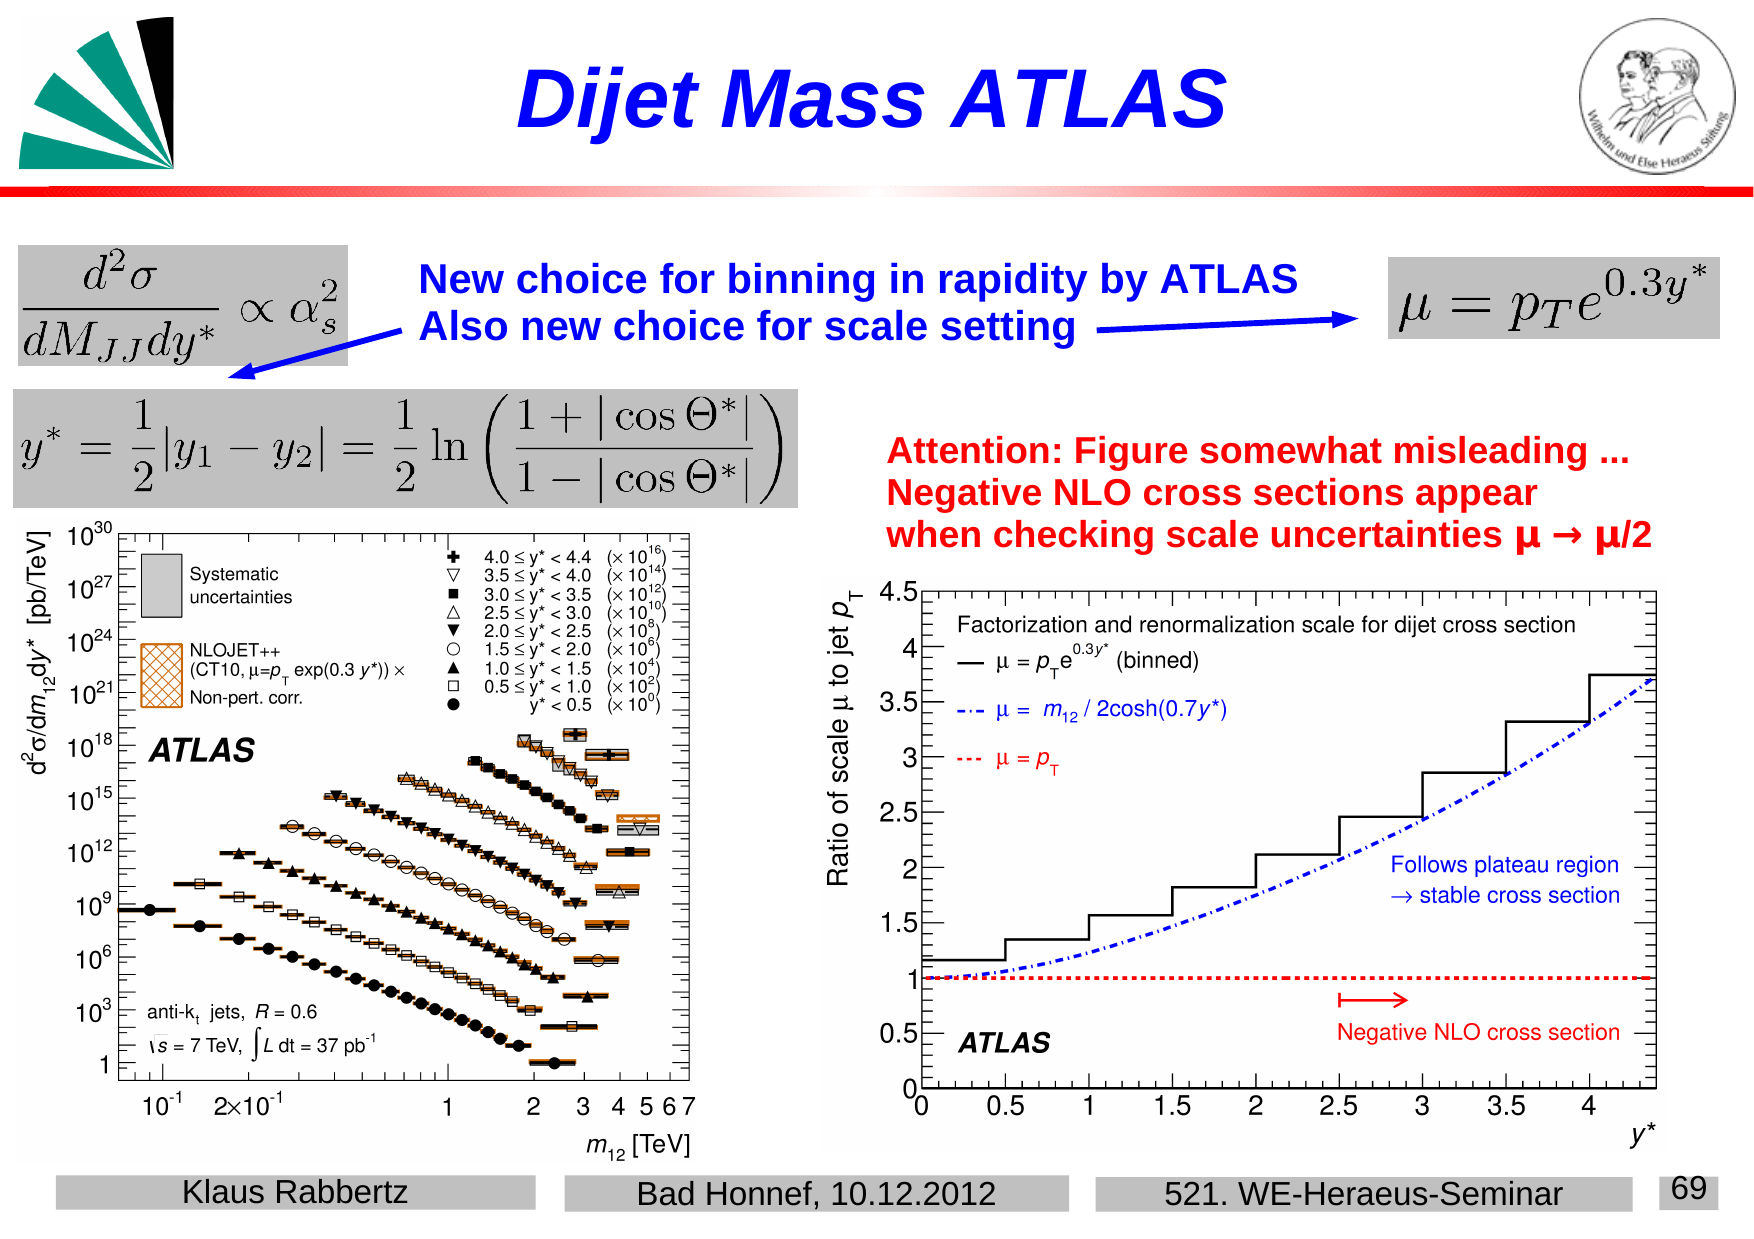

# Dijet Mass ATLAS
New choice for binning in rapidity by ATLAS
Also new choice for scale setting
Attention: Figure somewhat misleading ...
Negative NLO cross sections appear
when checking scale uncertainties μ → μ/2